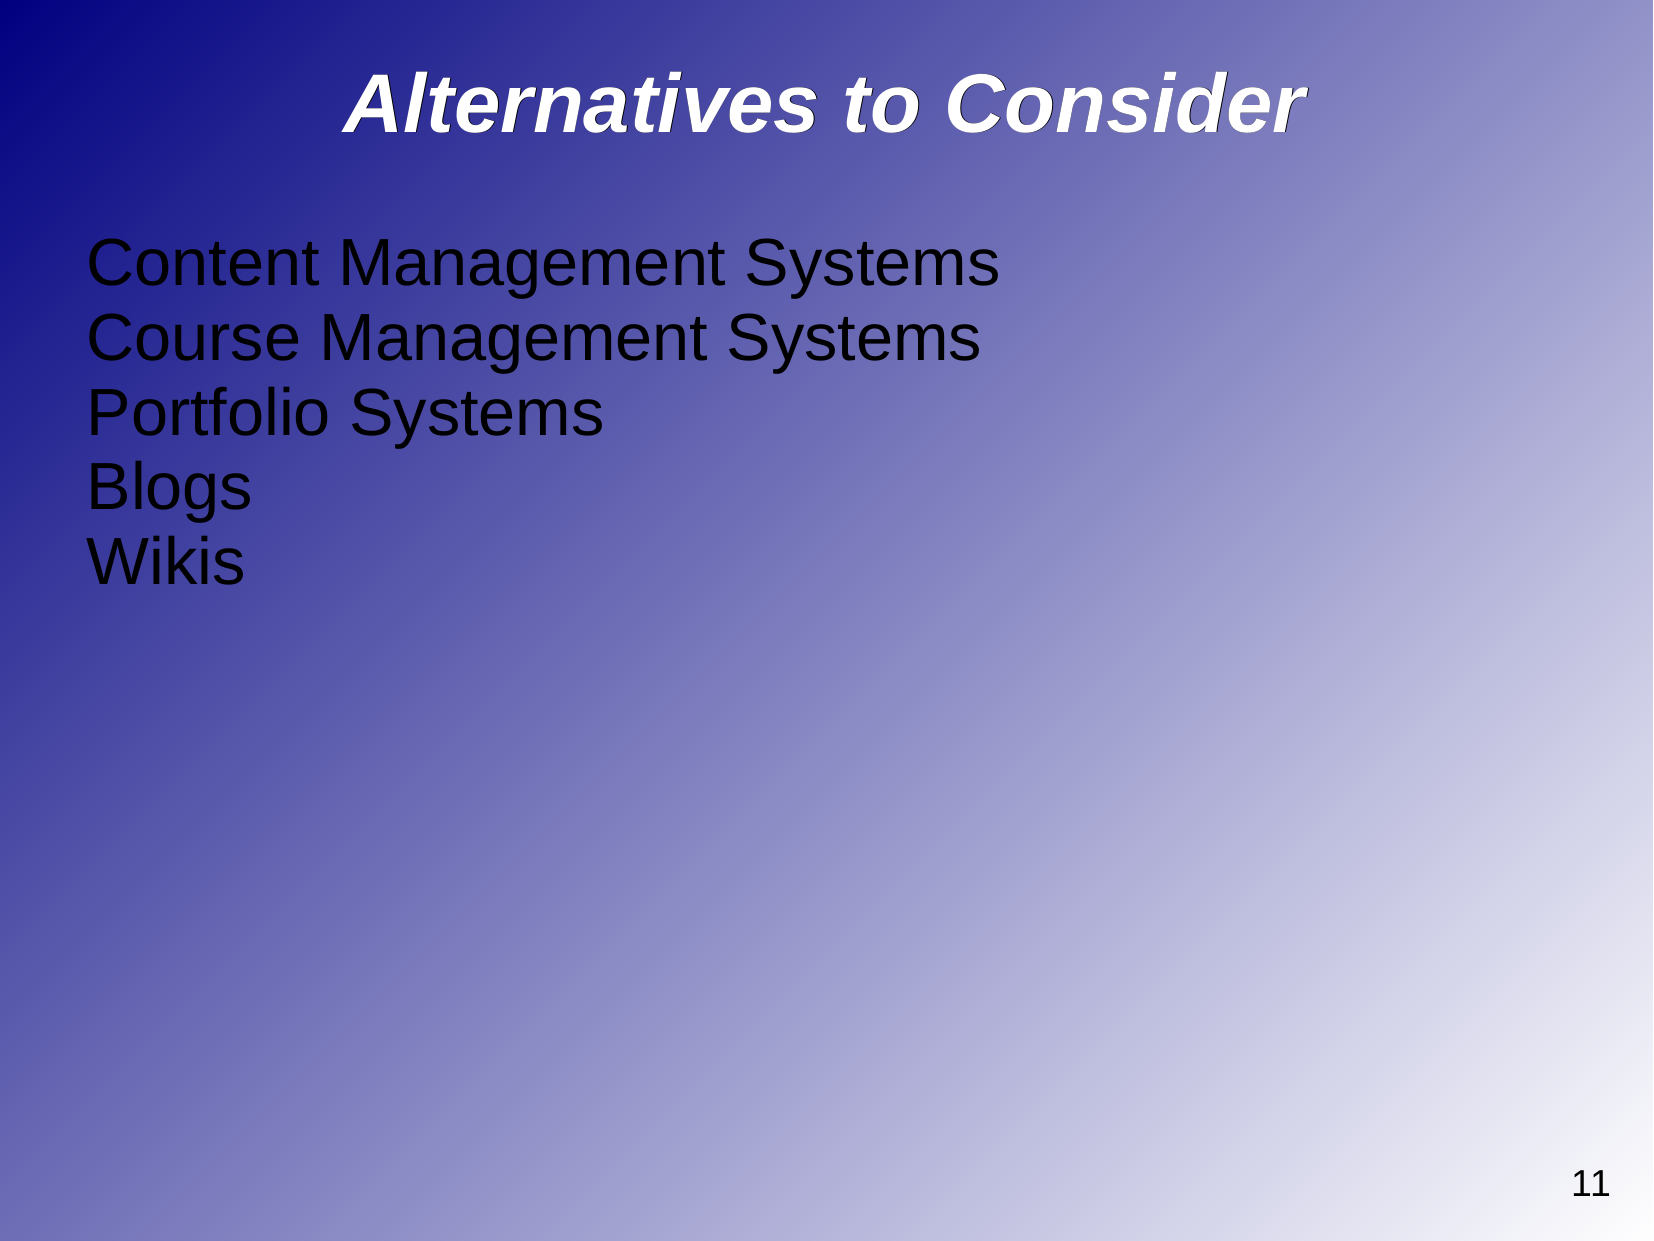

# Alternatives to Consider
Content Management Systems
Course Management Systems
Portfolio Systems
Blogs
Wikis